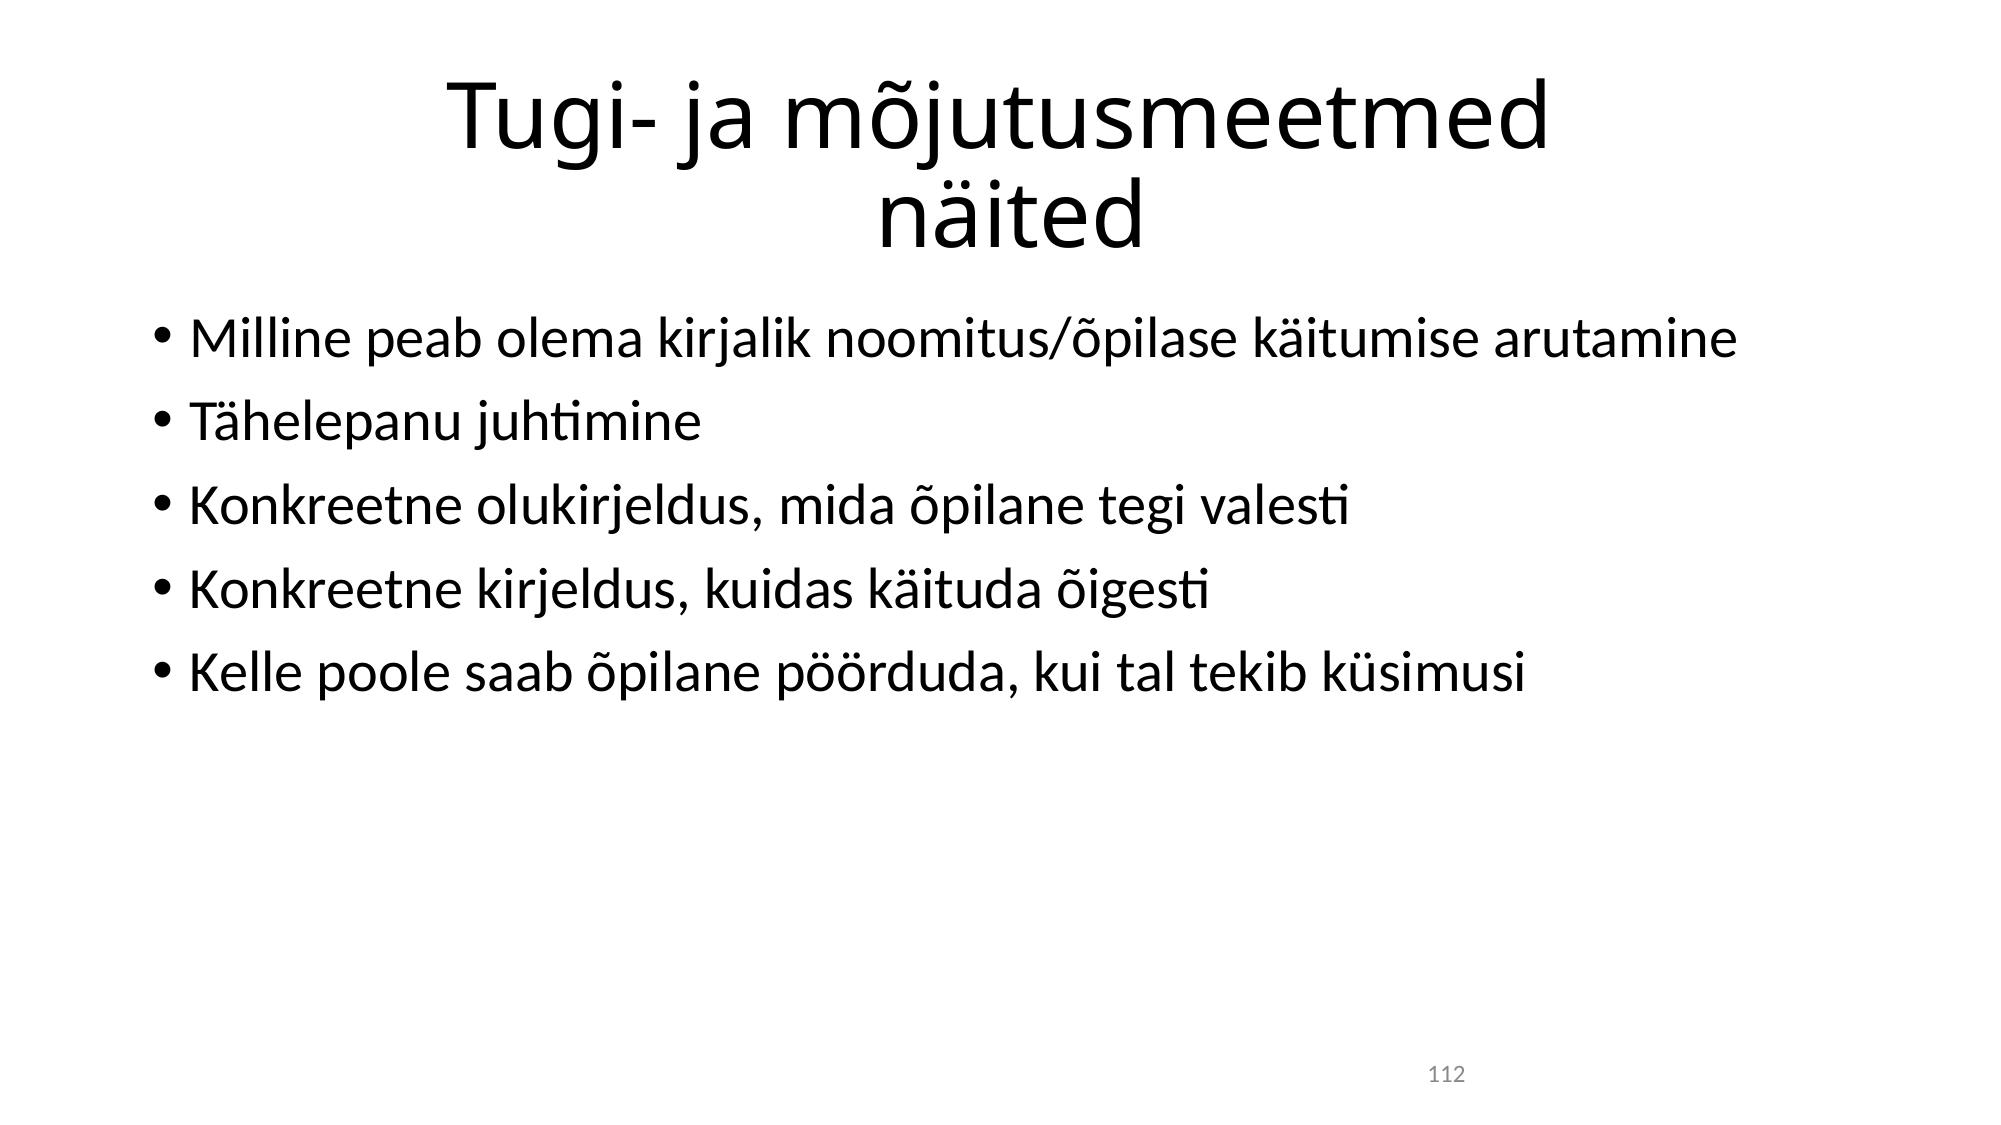

# Tugi- ja mõjutusmeetmed näited
Milline peab olema kirjalik noomitus/õpilase käitumise arutamine
Tähelepanu juhtimine
Konkreetne olukirjeldus, mida õpilane tegi valesti
Konkreetne kirjeldus, kuidas käituda õigesti
Kelle poole saab õpilane pöörduda, kui tal tekib küsimusi